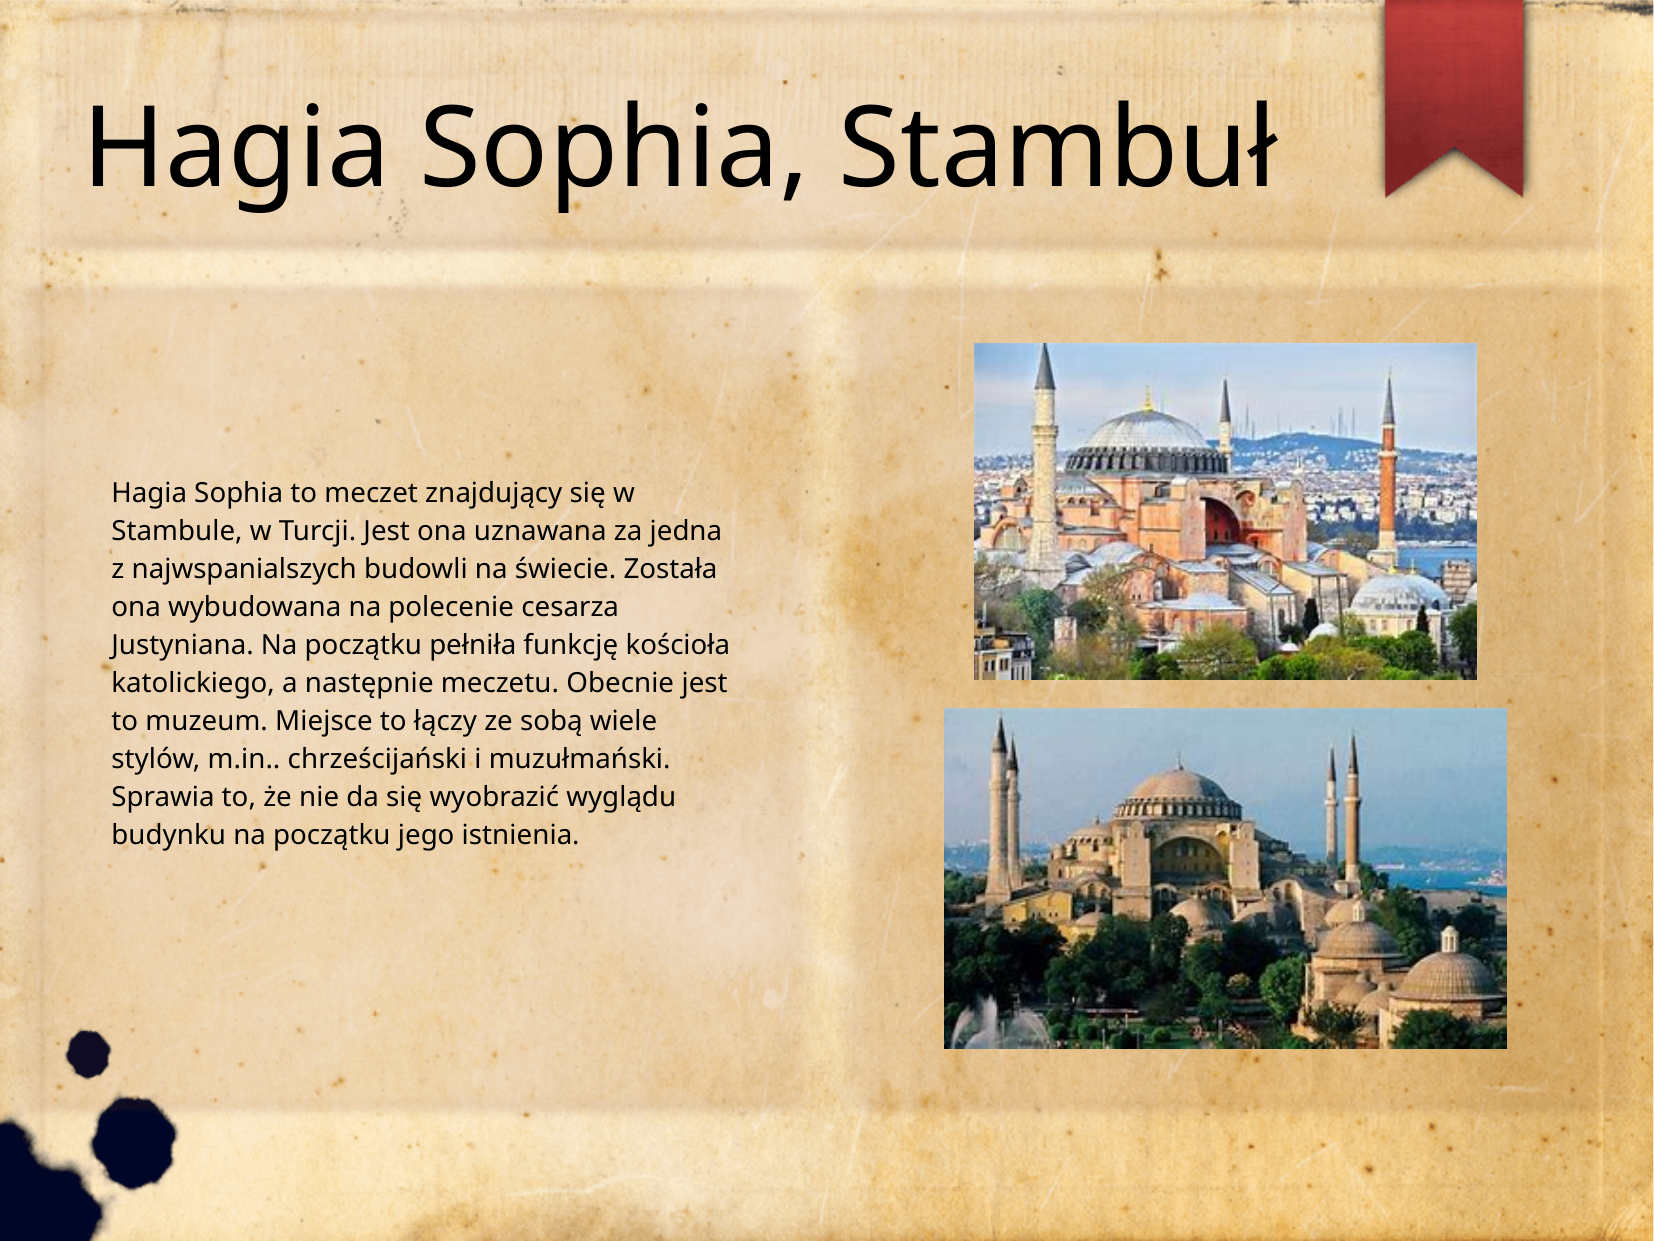

# Hagia Sophia, Stambuł
Hagia Sophia to meczet znajdujący się w Stambule, w Turcji. Jest ona uznawana za jedna z najwspanialszych budowli na świecie. Została ona wybudowana na polecenie cesarza Justyniana. Na początku pełniła funkcję kościoła katolickiego, a następnie meczetu. Obecnie jest to muzeum. Miejsce to łączy ze sobą wiele stylów, m.in.. chrześcijański i muzułmański. Sprawia to, że nie da się wyobrazić wyglądu budynku na początku jego istnienia.